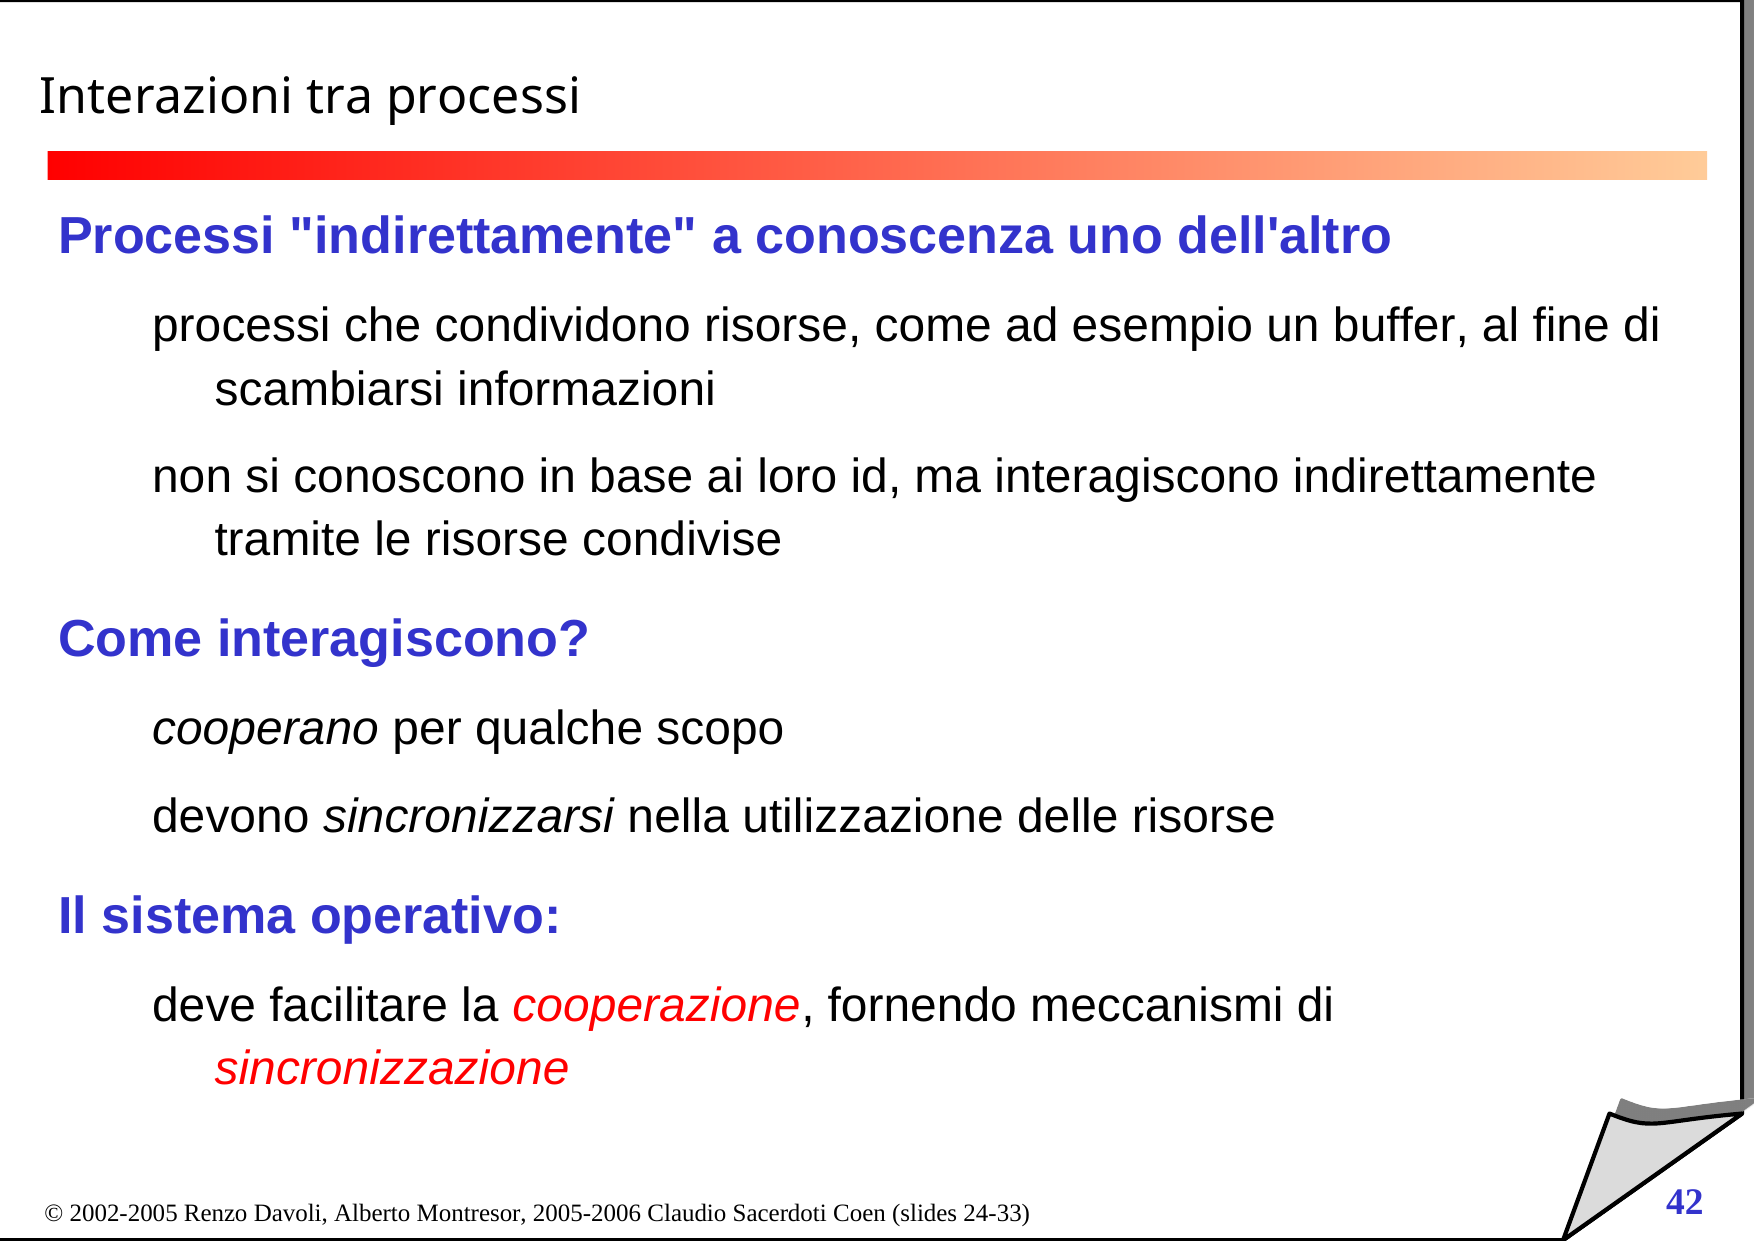

# Interazioni tra processi
Processi "indirettamente" a conoscenza uno dell'altro
processi che condividono risorse, come ad esempio un buffer, al fine di scambiarsi informazioni
non si conoscono in base ai loro id, ma interagiscono indirettamente tramite le risorse condivise
Come interagiscono?
cooperano per qualche scopo
devono sincronizzarsi nella utilizzazione delle risorse
Il sistema operativo:
deve facilitare la cooperazione, fornendo meccanismi di sincronizzazione